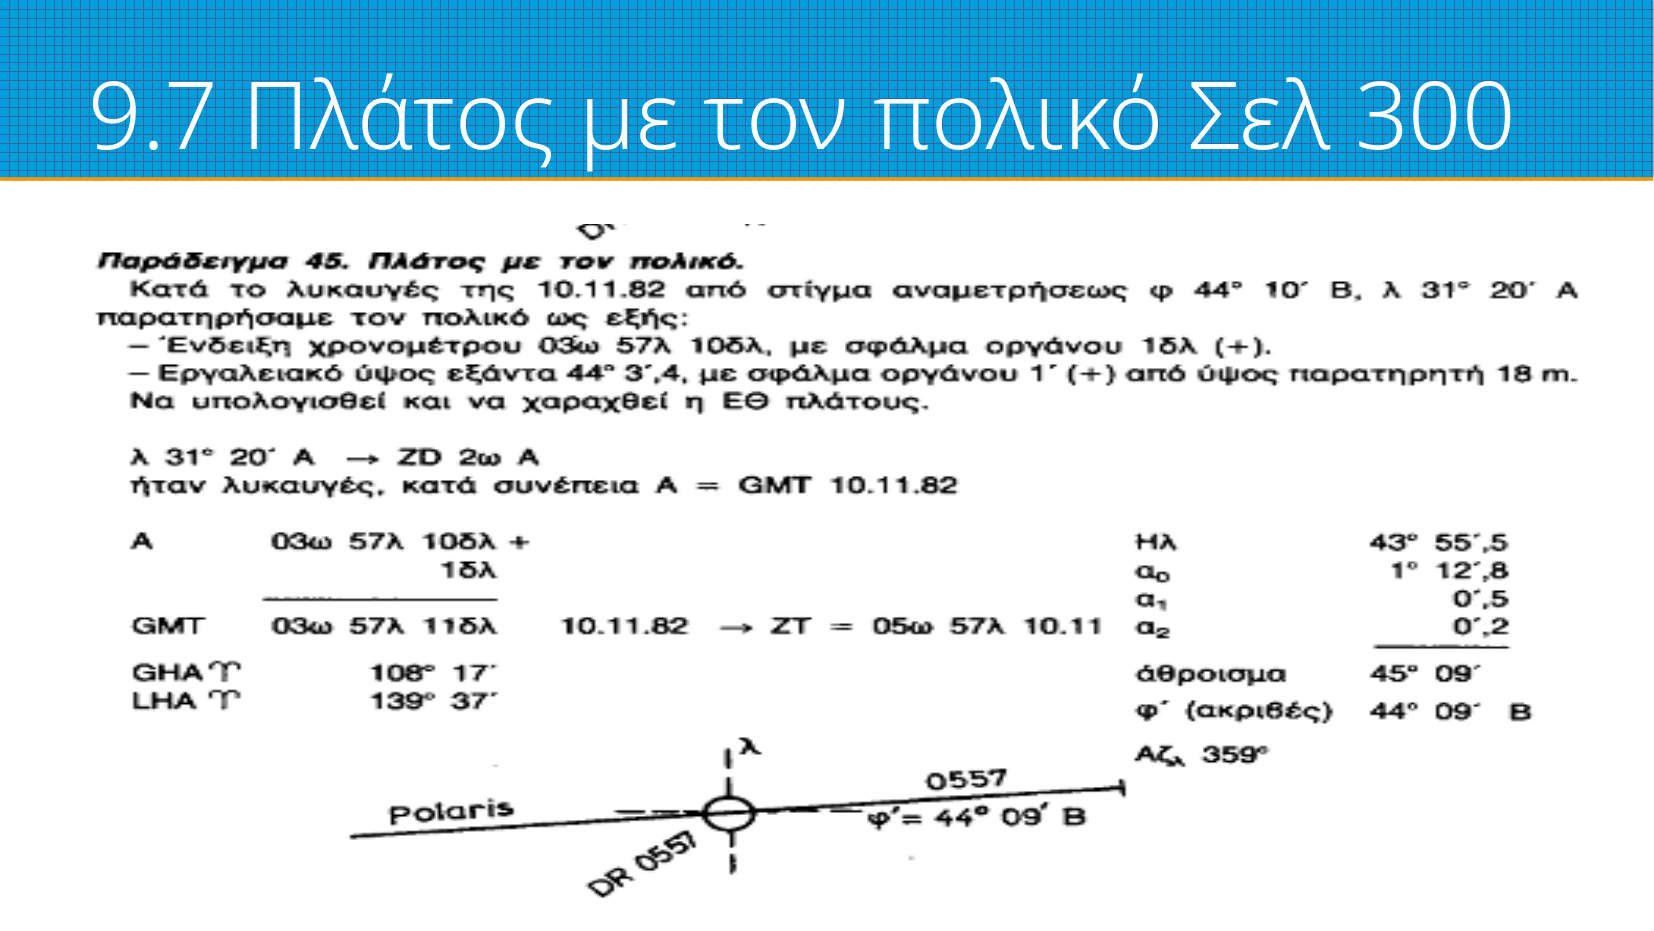

# 9.7 Πλάτος με τον πολικό Σελ 300